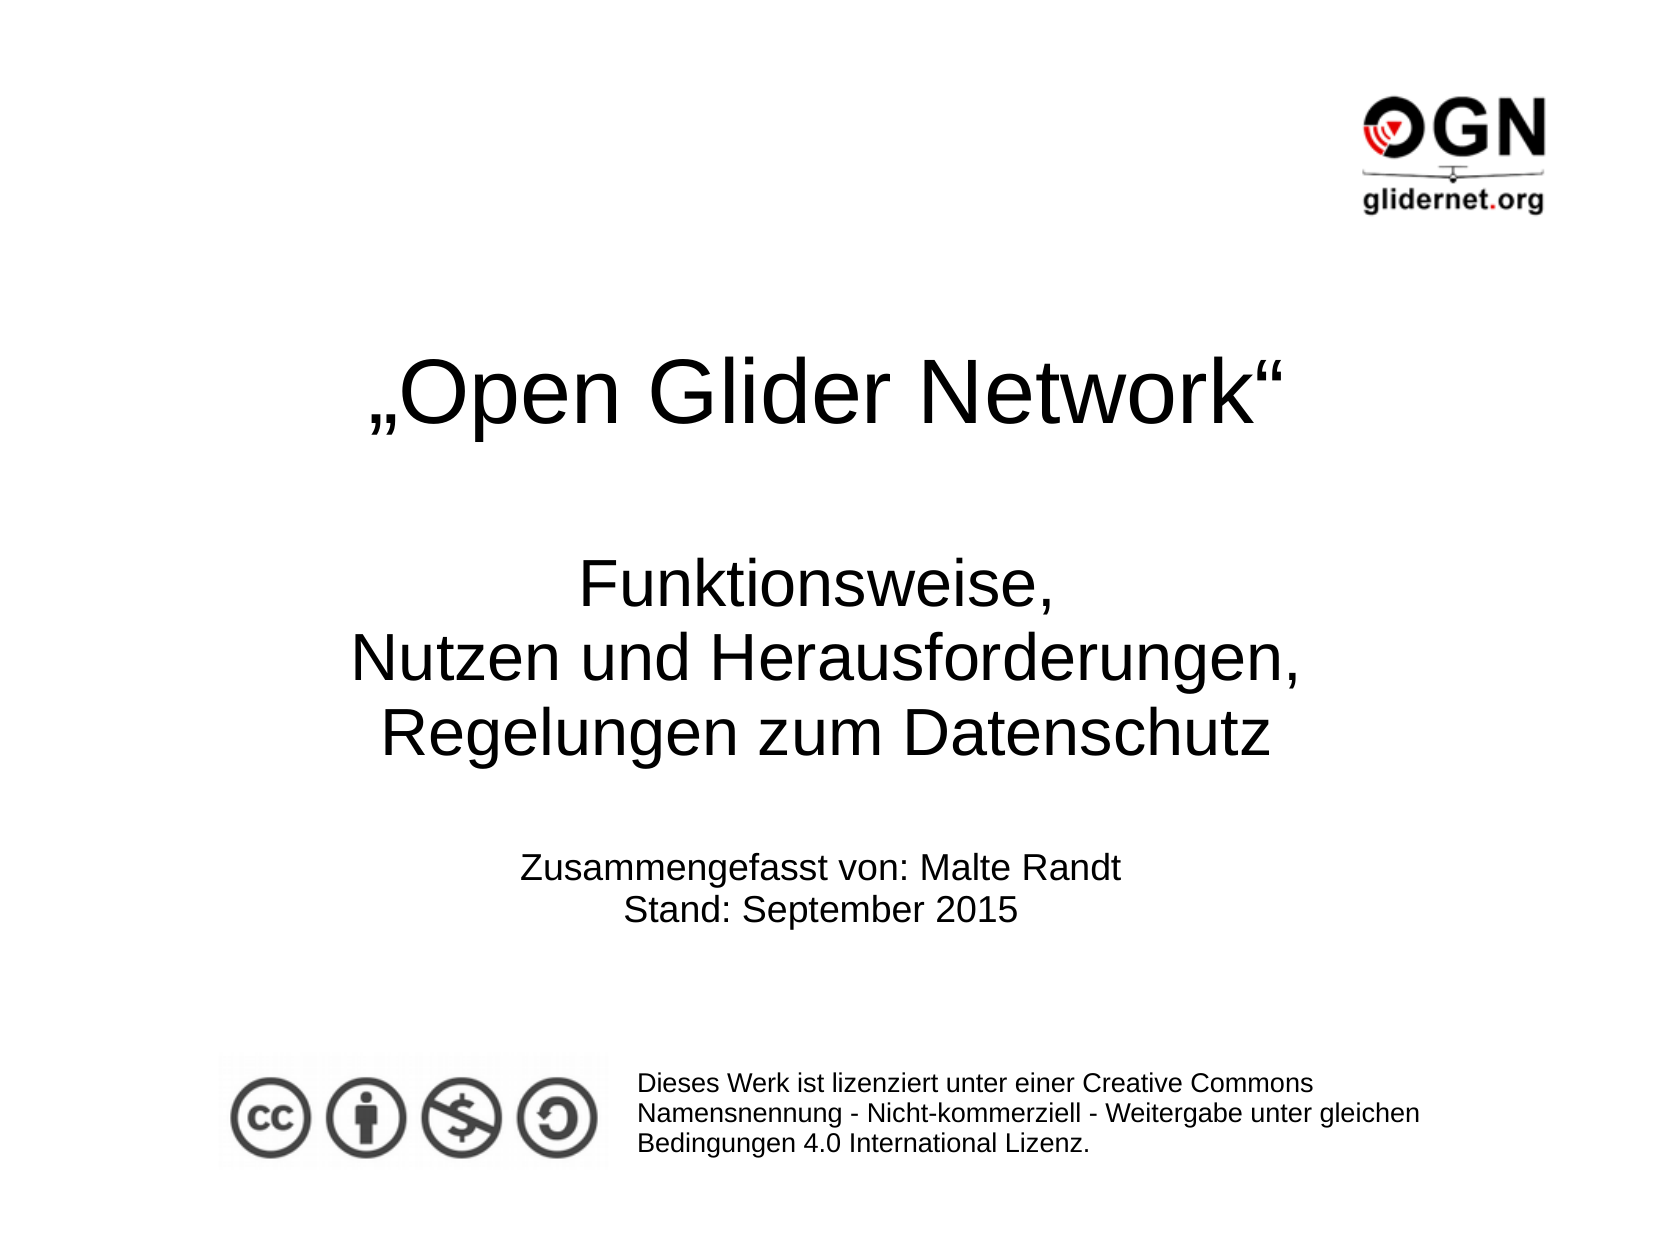

# „Open Glider Network“
Funktionsweise,
Nutzen und Herausforderungen,
Regelungen zum Datenschutz
Zusammengefasst von: Malte Randt
Stand: September 2015
Dieses Werk ist lizenziert unter einer Creative Commons Namensnennung - Nicht-kommerziell - Weitergabe unter gleichen Bedingungen 4.0 International Lizenz.